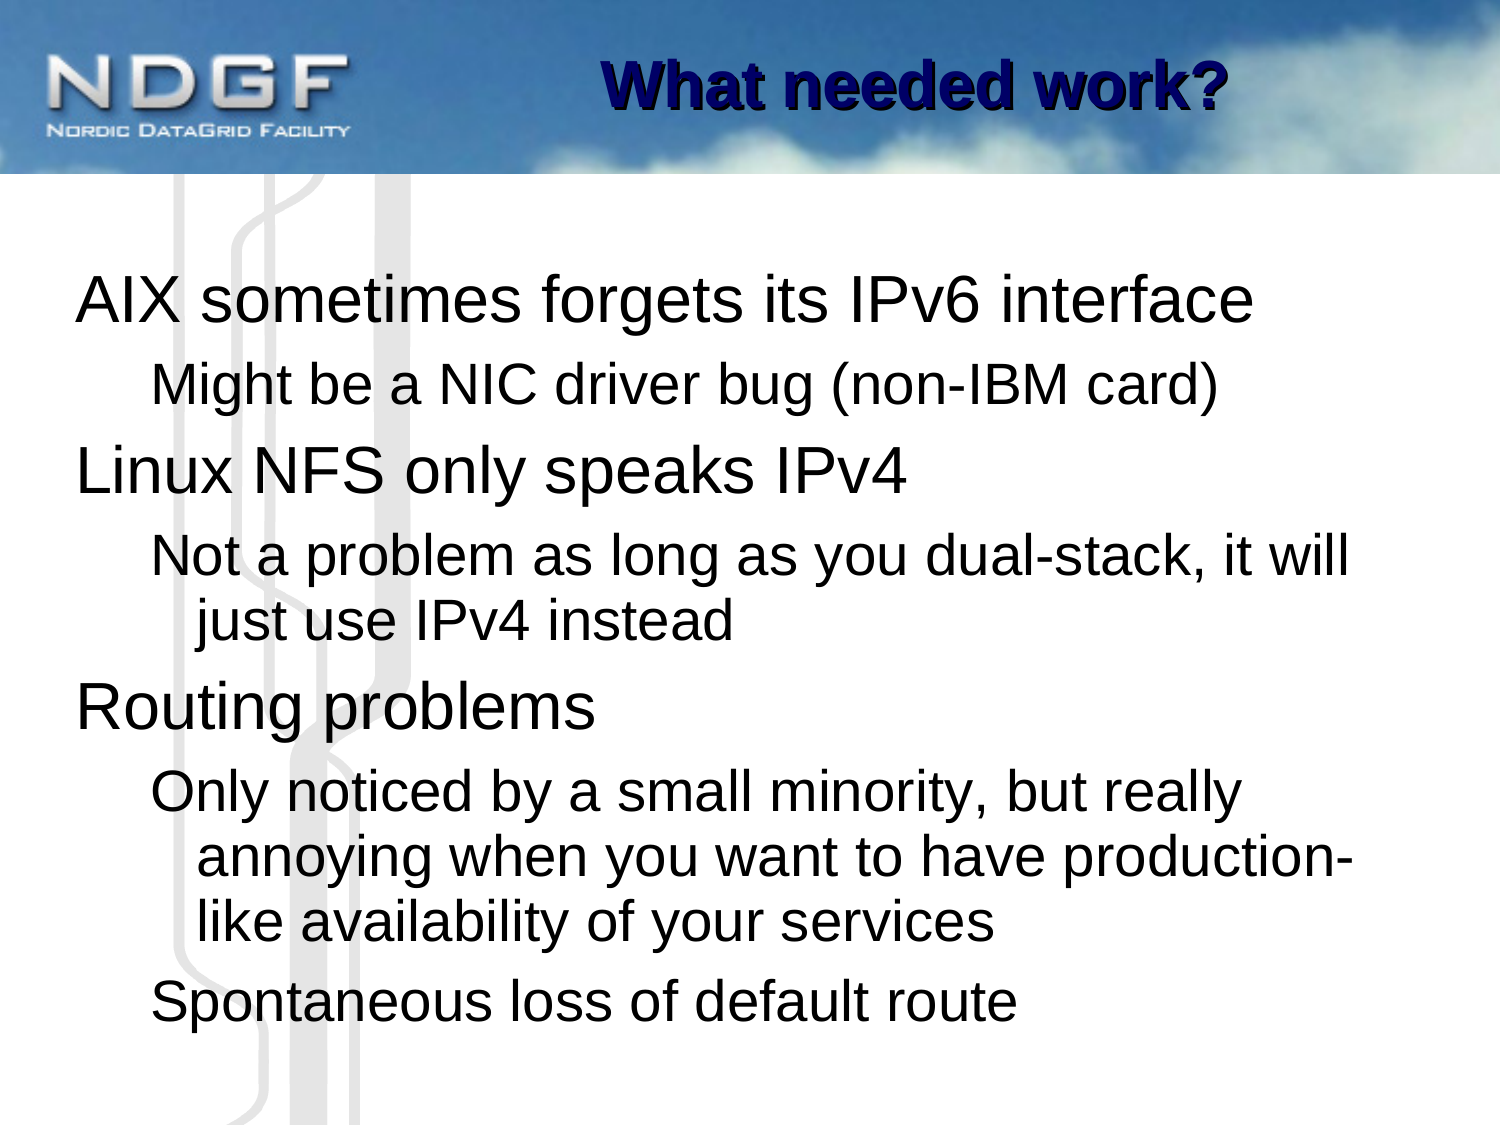

# What needed work?
AIX sometimes forgets its IPv6 interface
Might be a NIC driver bug (non-IBM card)
Linux NFS only speaks IPv4
Not a problem as long as you dual-stack, it will just use IPv4 instead
Routing problems
Only noticed by a small minority, but really annoying when you want to have production-like availability of your services
Spontaneous loss of default route